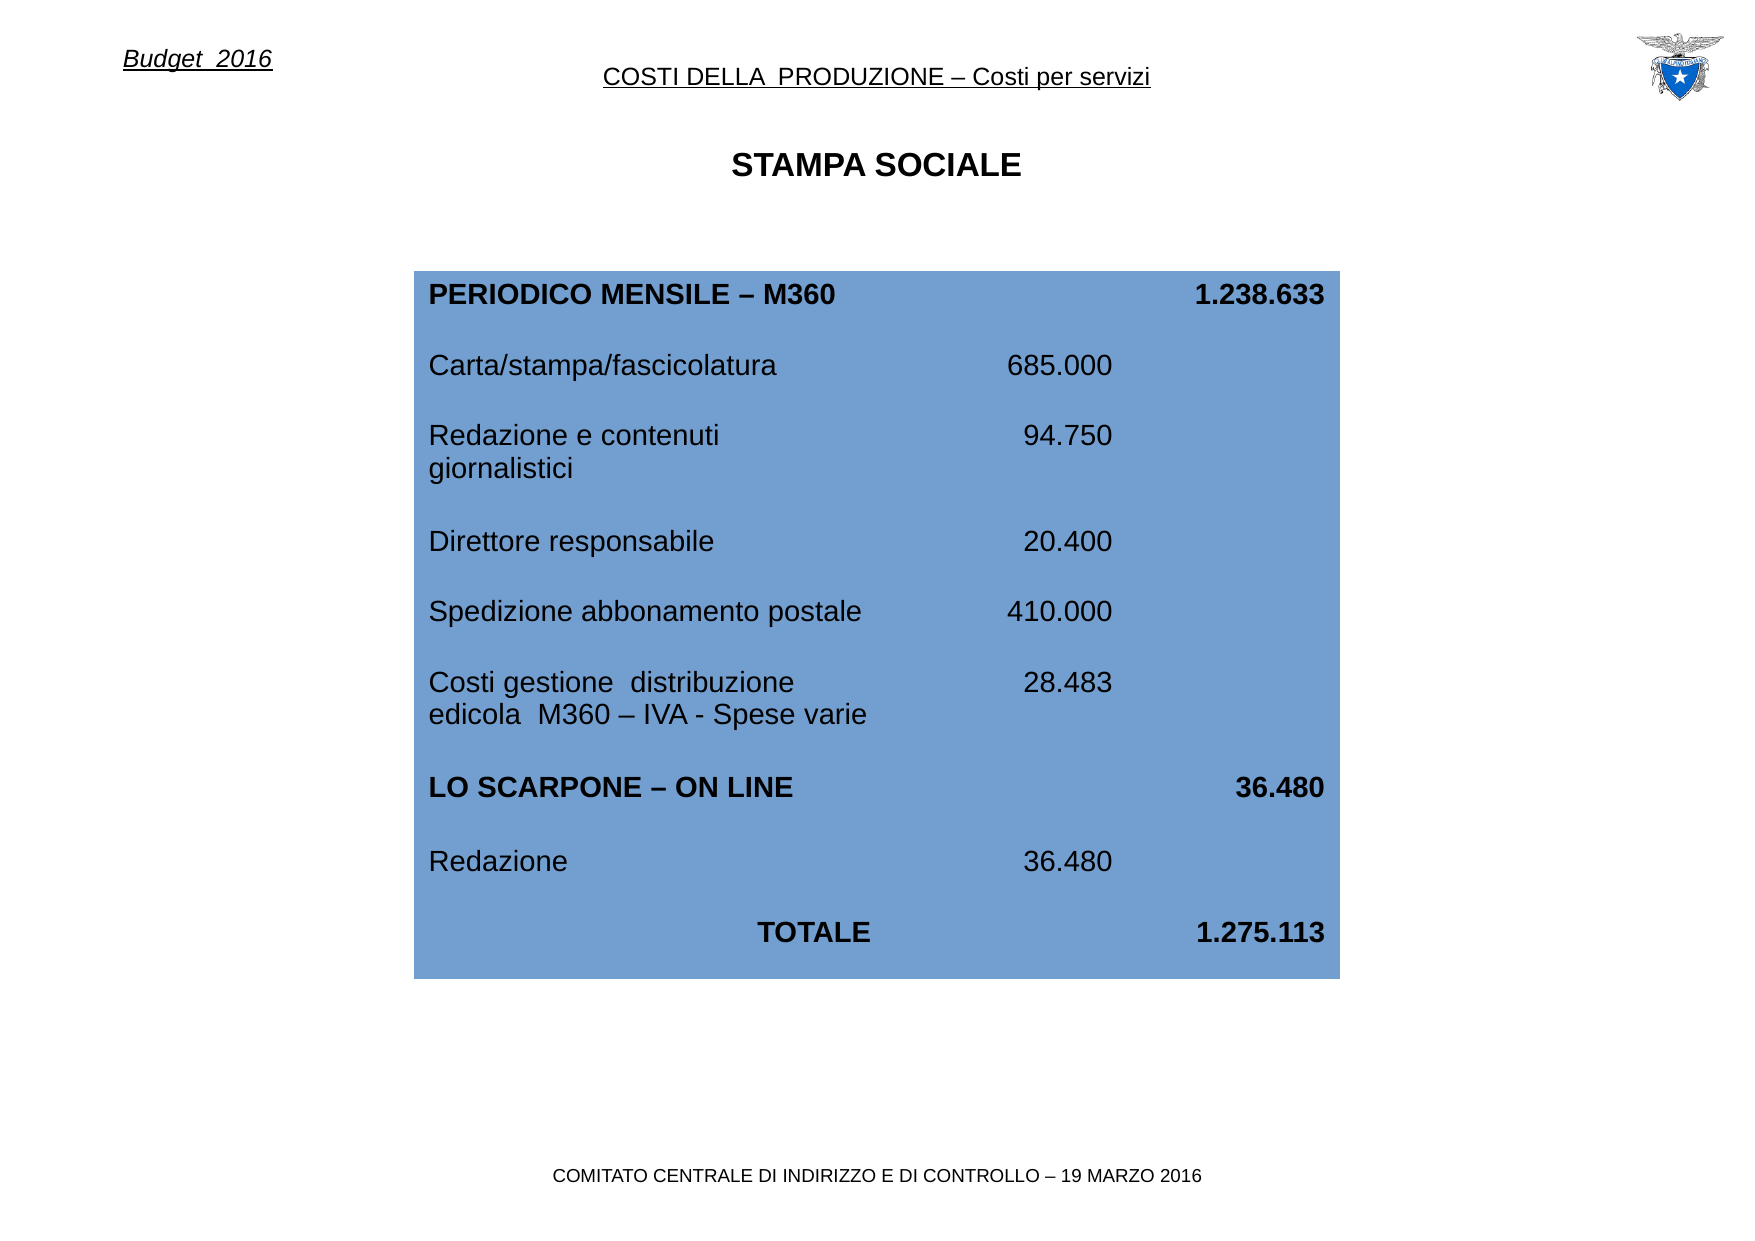

Budget 2016
COSTI DELLA PRODUZIONE – Costi per servizi
STAMPA SOCIALE
| PERIODICO MENSILE – M360 | | 1.238.633 |
| --- | --- | --- |
| Carta/stampa/fascicolatura | 685.000 | |
| Redazione e contenuti giornalistici | 94.750 | |
| Direttore responsabile | 20.400 | |
| Spedizione abbonamento postale | 410.000 | |
| Costi gestione distribuzione edicola M360 – IVA - Spese varie | 28.483 | |
| LO SCARPONE – ON LINE | | 36.480 |
| Redazione | 36.480 | |
| TOTALE | | 1.275.113 |
COMITATO CENTRALE DI INDIRIZZO E DI CONTROLLO – 19 MARZO 2016